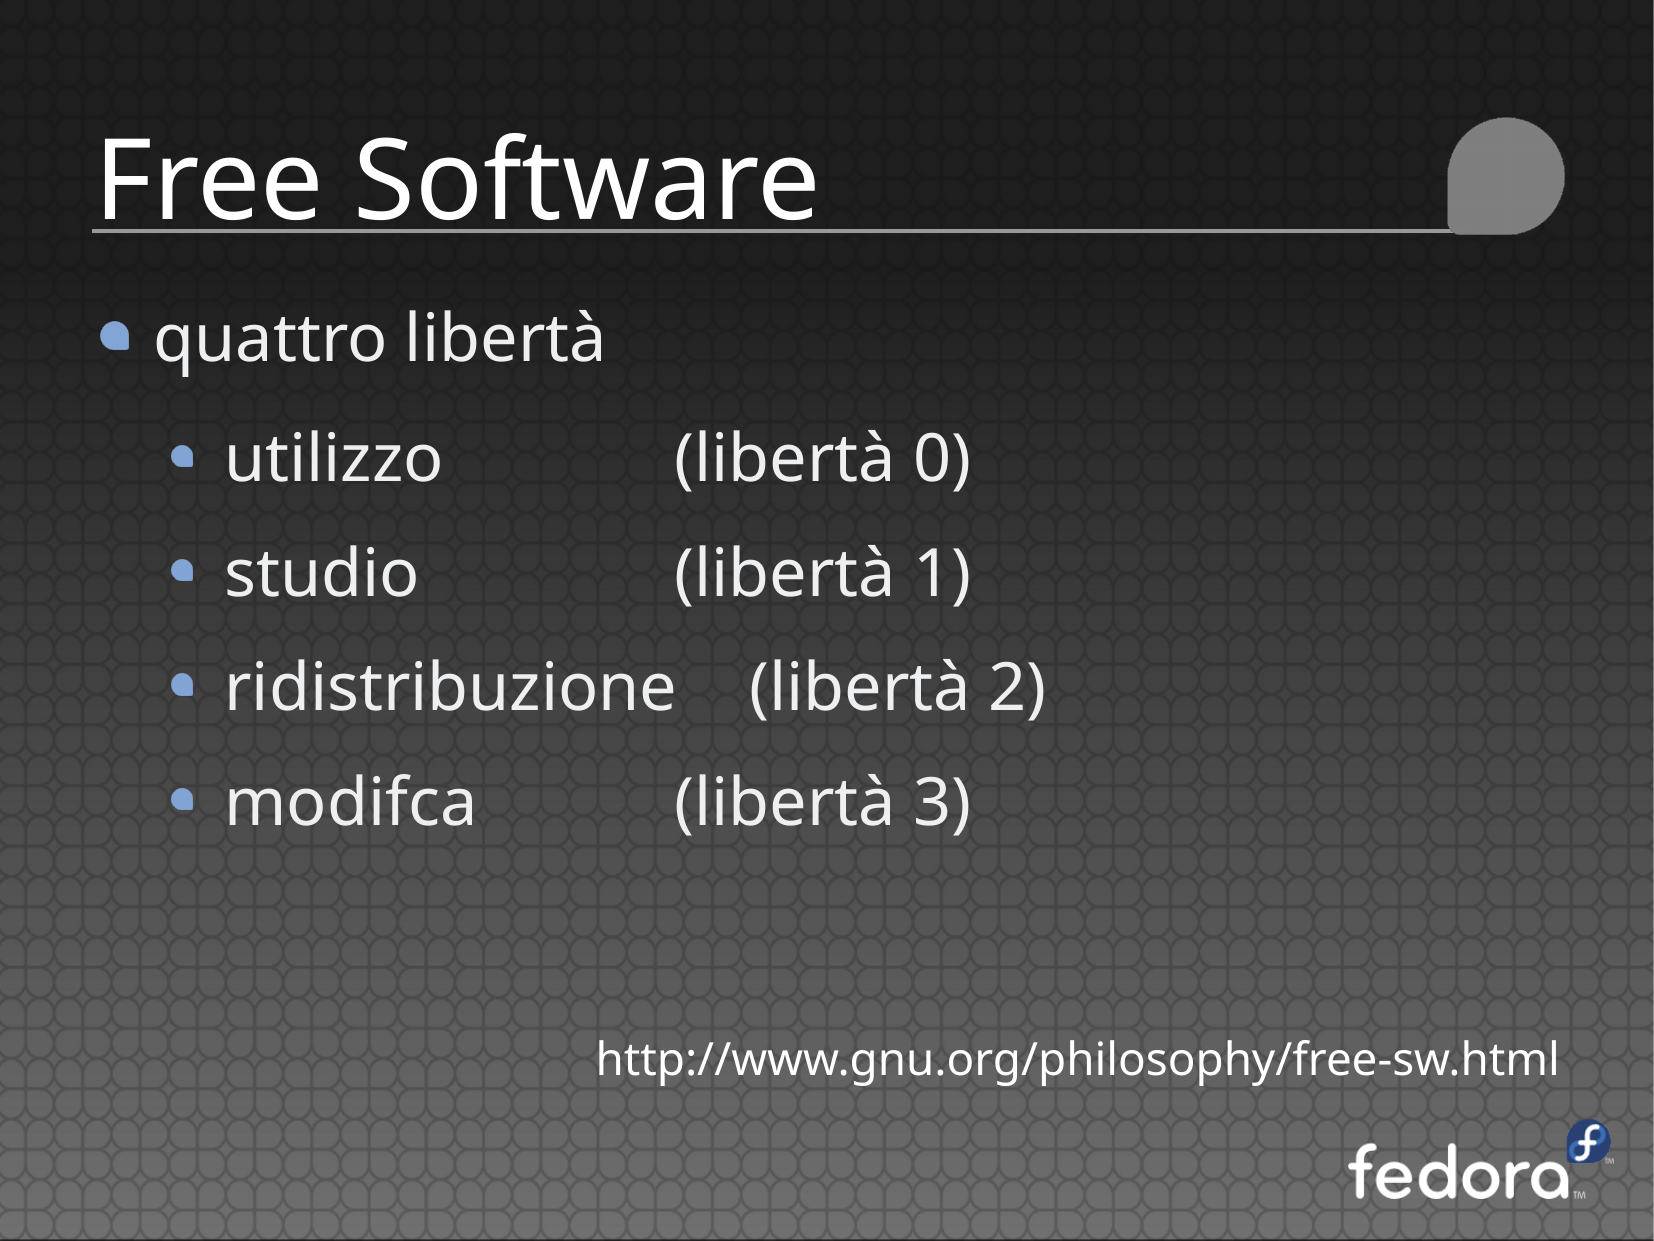

Free Software
# quattro libertà
utilizzo 			(libertà 0)
studio 				(libertà 1)
ridistribuzione	(libertà 2)
modifca			(libertà 3)
http://www.gnu.org/philosophy/free-sw.html